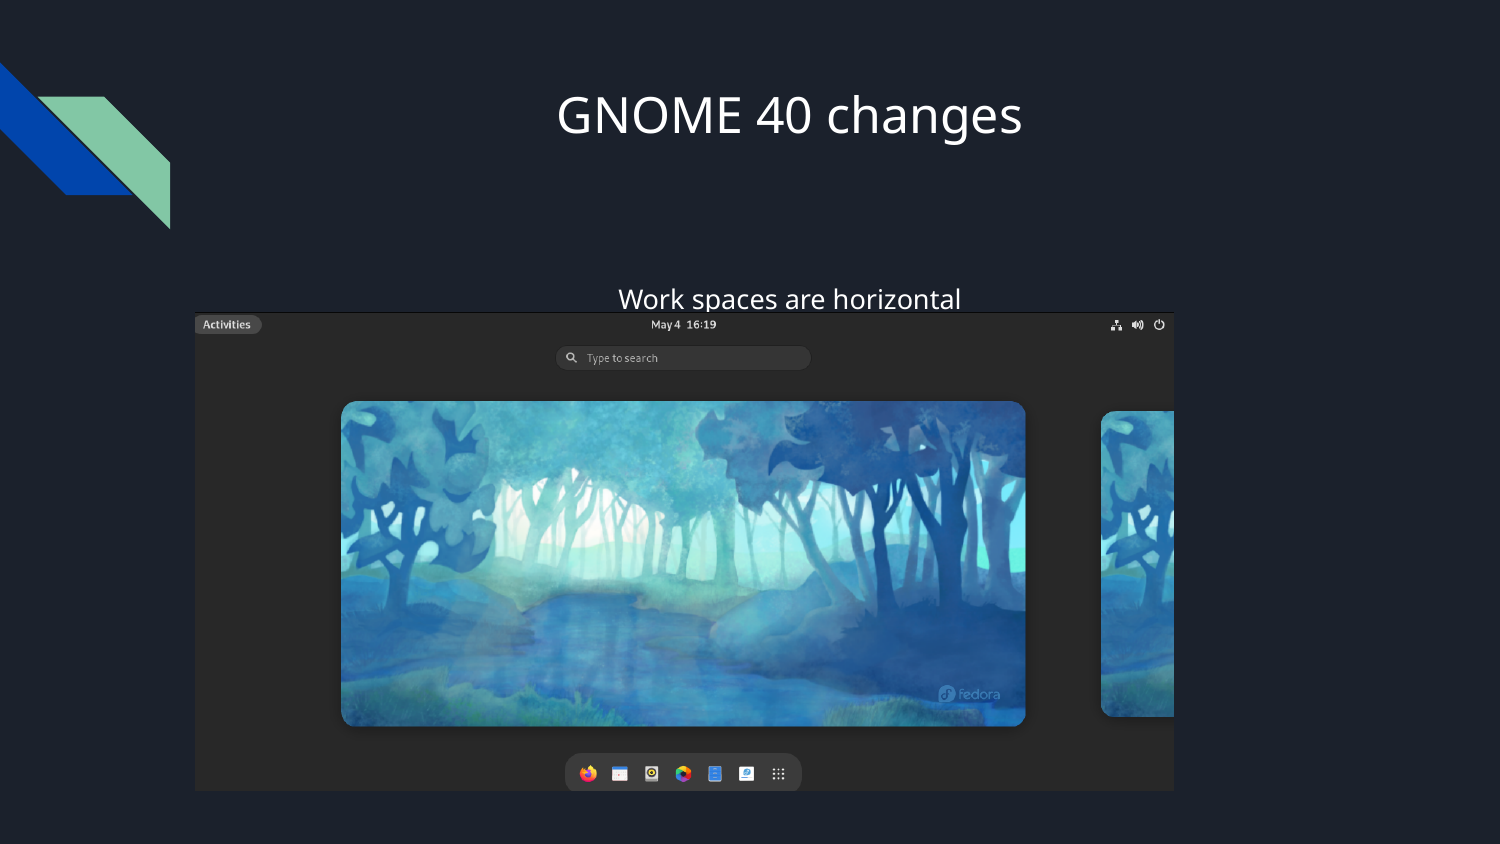

# GNOME 40 changes
Work spaces are horizontal